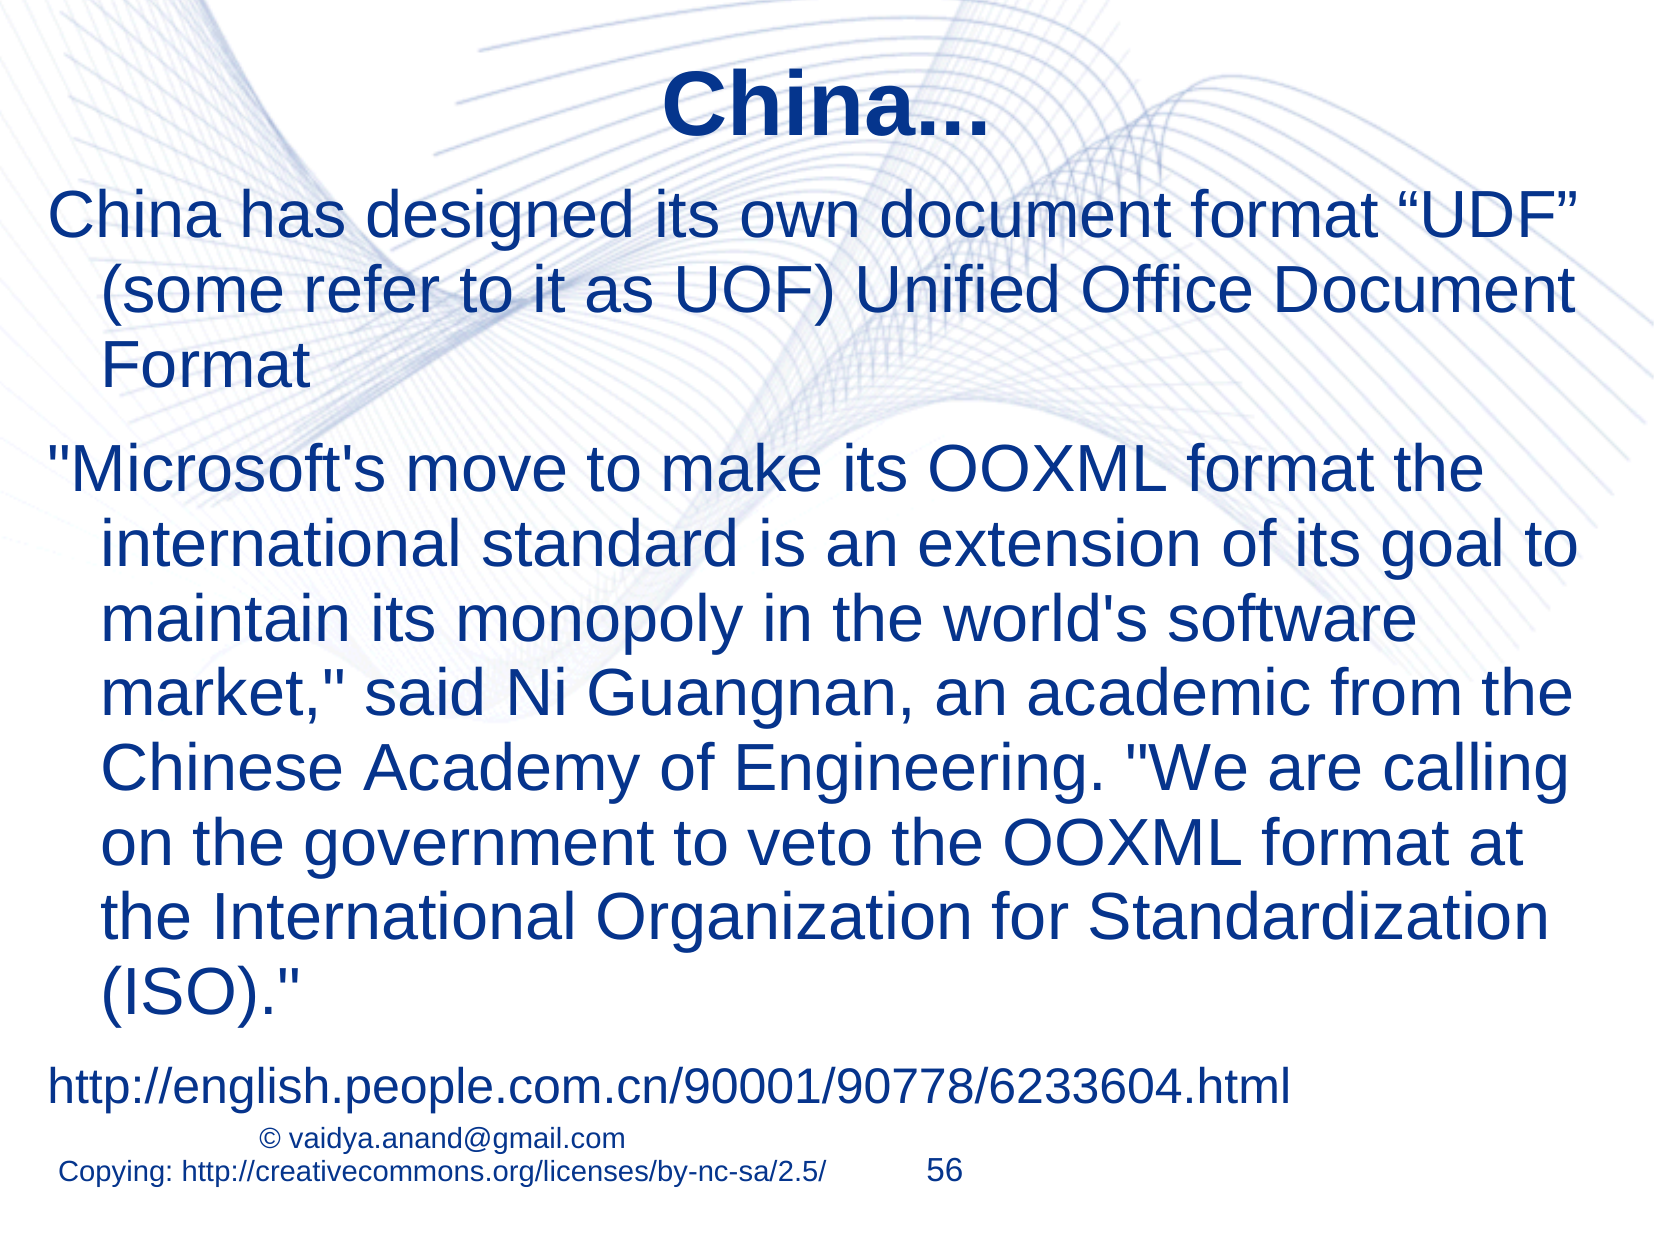

# China...
China has designed its own document format “UDF” (some refer to it as UOF) Unified Office Document Format
"Microsoft's move to make its OOXML format the international standard is an extension of its goal to maintain its monopoly in the world's software market," said Ni Guangnan, an academic from the Chinese Academy of Engineering. "We are calling on the government to veto the OOXML format at the International Organization for Standardization (ISO)."
http://english.people.com.cn/90001/90778/6233604.html
http://www.broffice.org
56